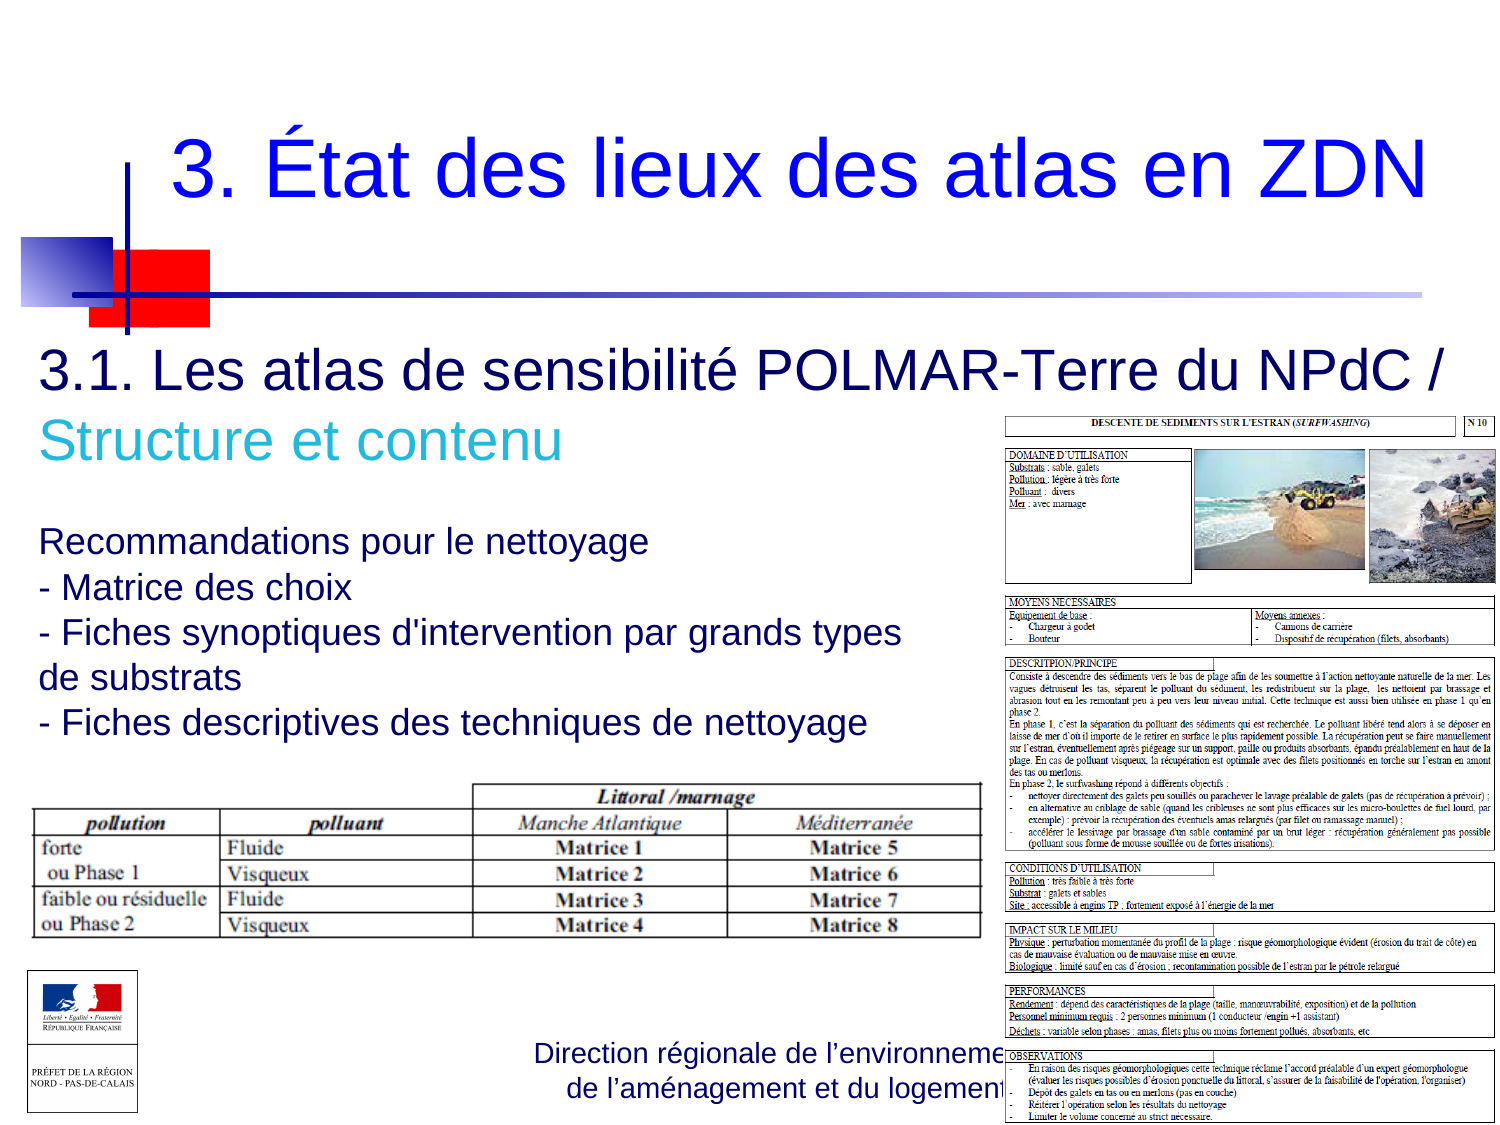

3. État des lieux des atlas en ZDN
# 3.1. Les atlas de sensibilité POLMAR-Terre du NPdC / Structure et contenu
Recommandations pour le nettoyage
- Matrice des choix
- Fiches synoptiques d'intervention par grands types
de substrats
- Fiches descriptives des techniques de nettoyage